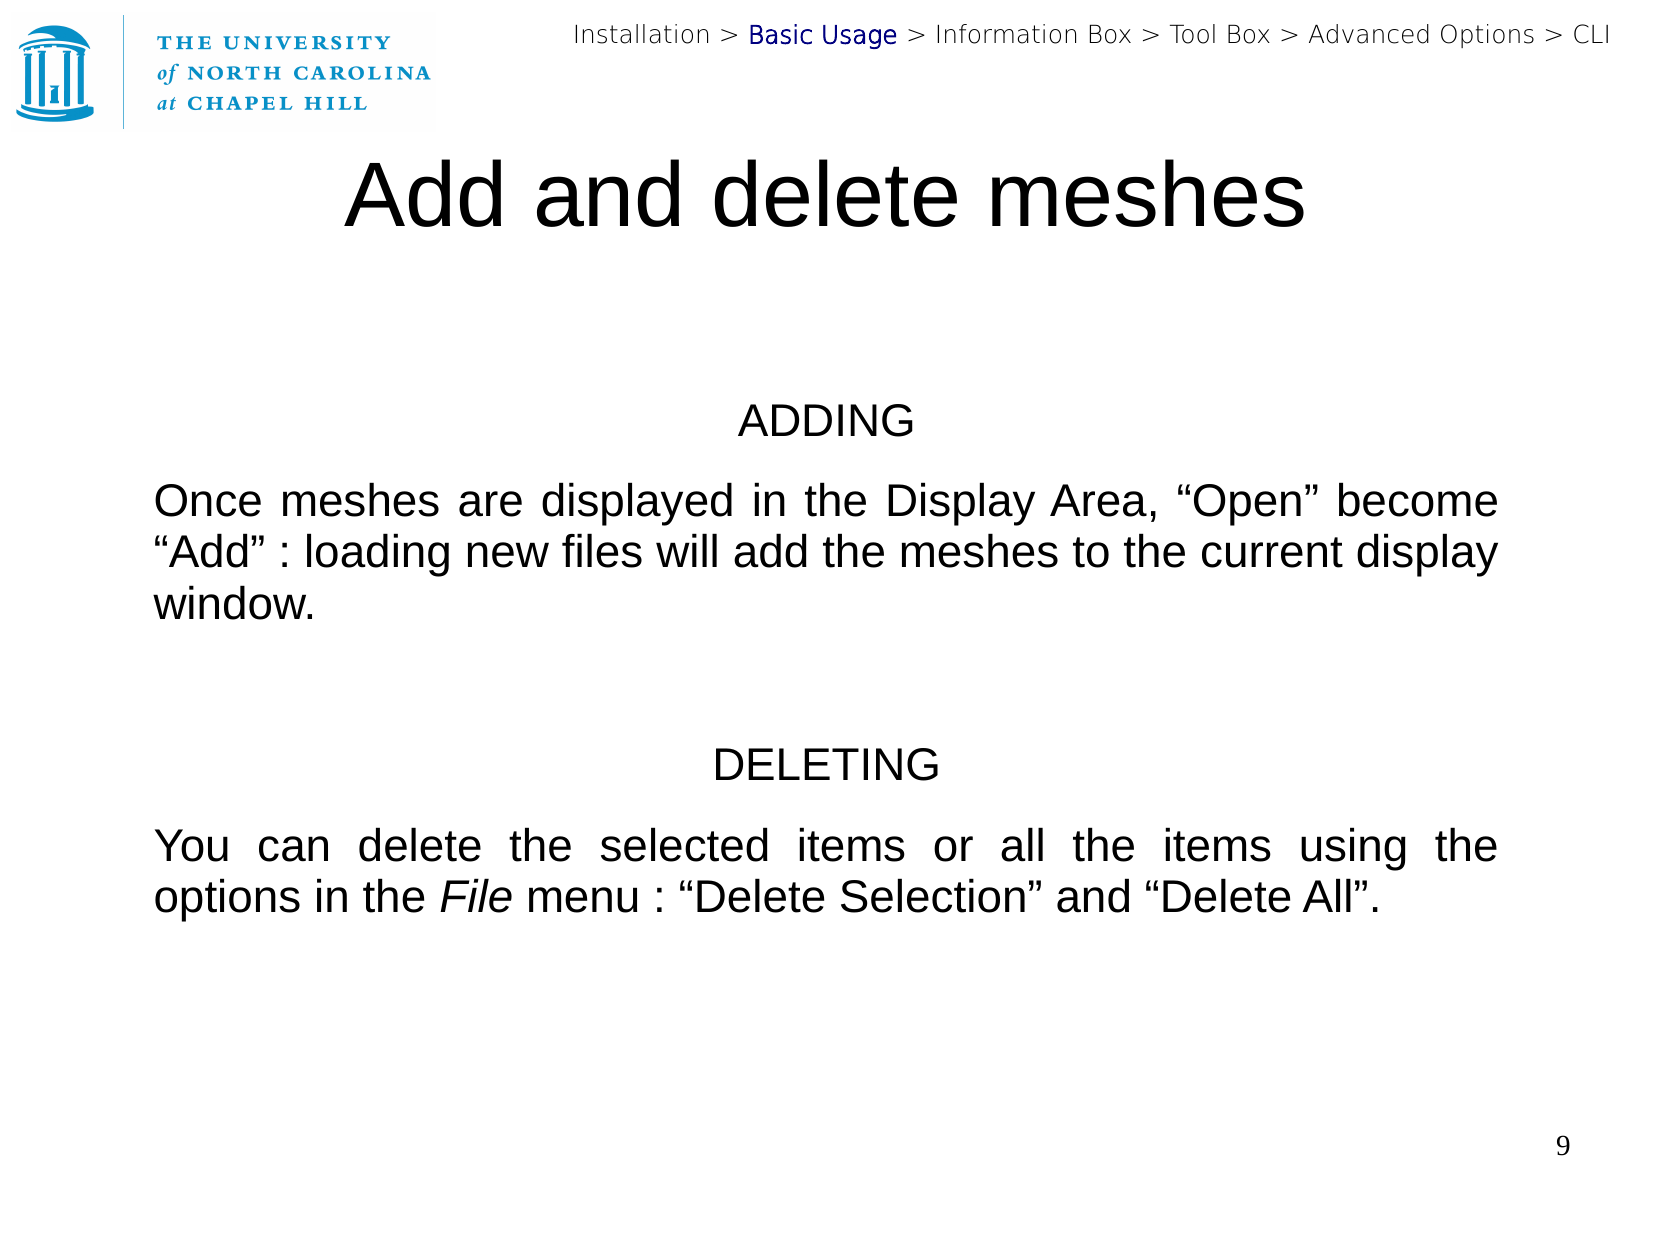

Installation > Basic Usage > Information Box > Tool Box > Advanced Options > CLI
# Add and delete meshes
ADDING
Once meshes are displayed in the Display Area, “Open” become “Add” : loading new files will add the meshes to the current display window.
DELETING
You can delete the selected items or all the items using the options in the File menu : “Delete Selection” and “Delete All”.
9